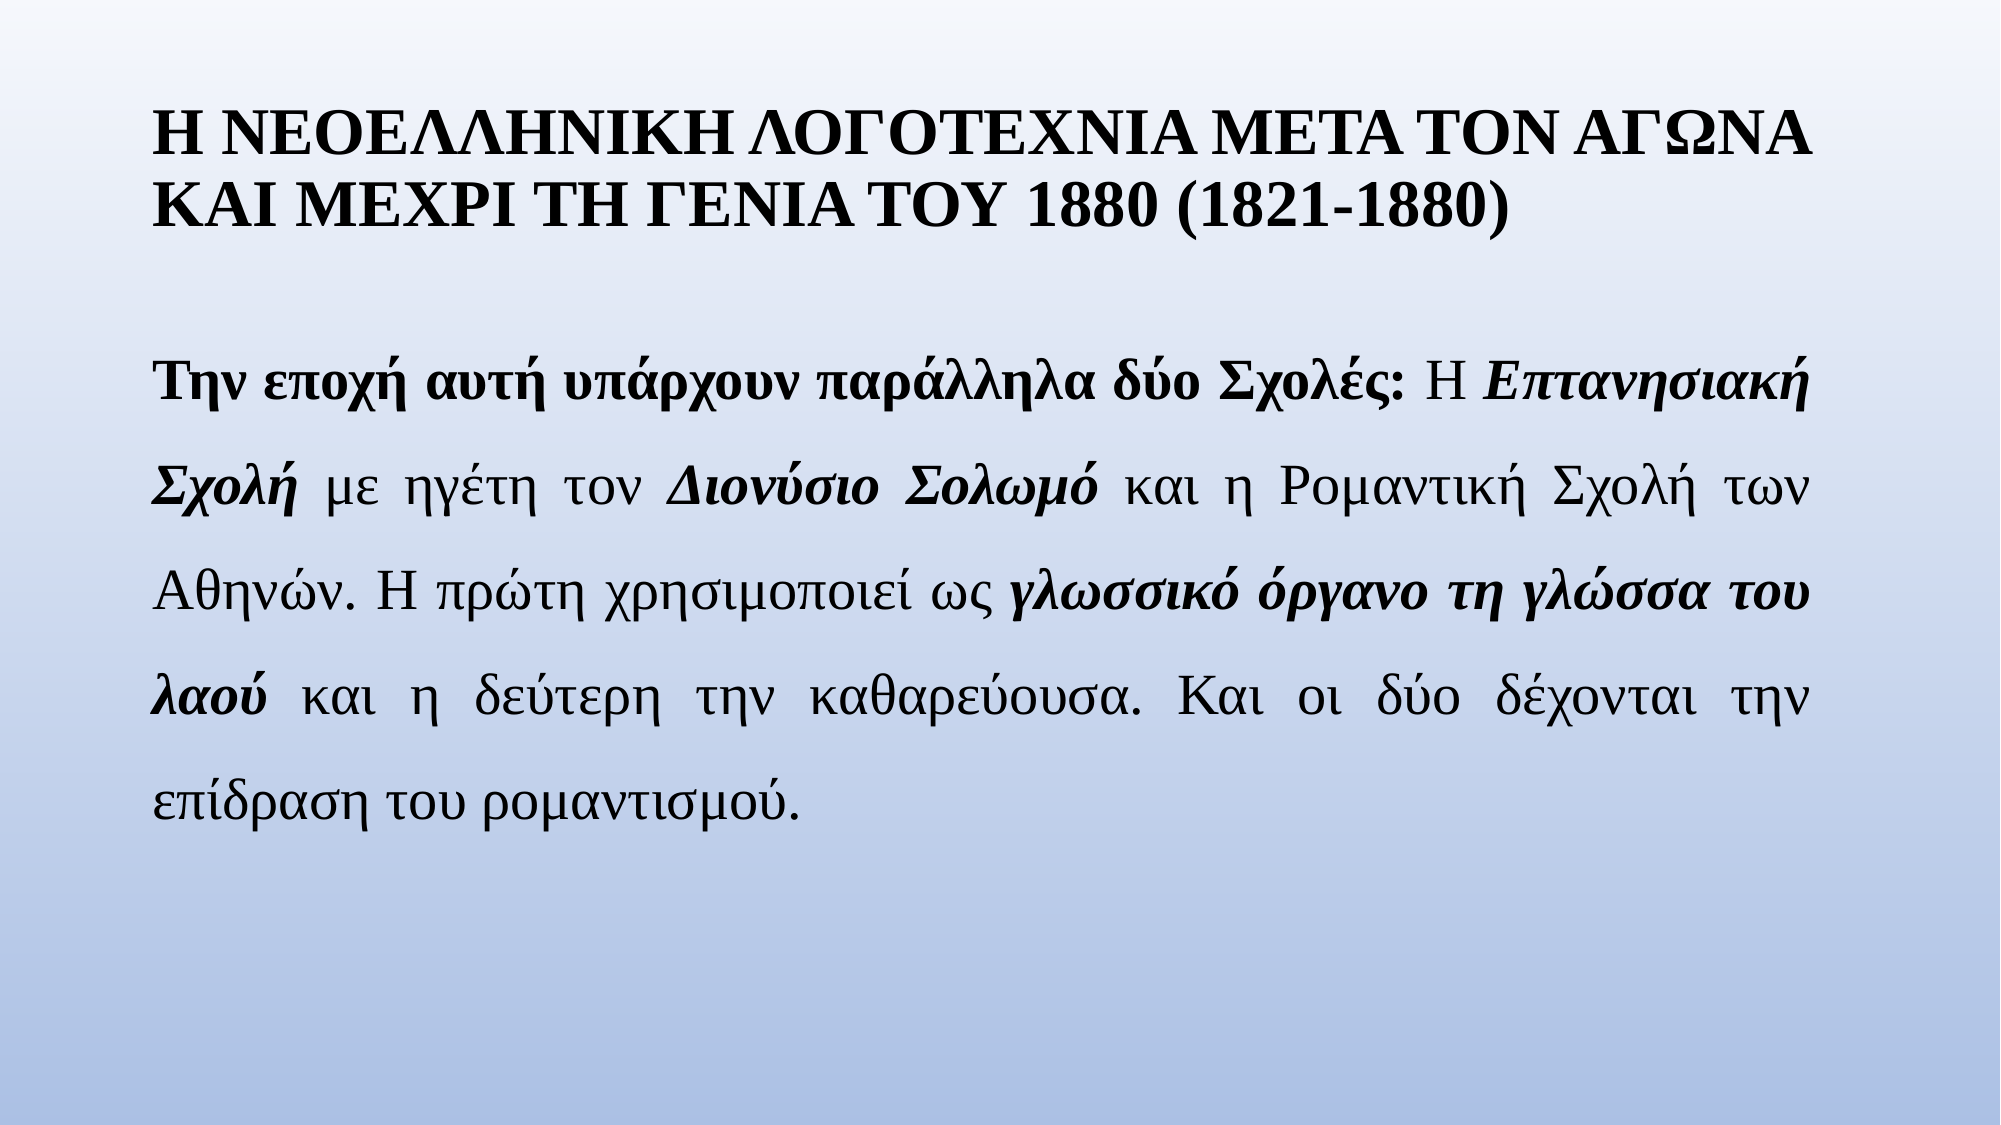

# Η ΝΕΟΕΛΛΗΝΙΚΗ ΛΟΓΟΤΕΧΝΙΑ ΜΕΤΑ ΤΟΝ ΑΓΩΝΑ ΚΑΙ ΜΕΧΡΙ ΤΗ ΓΕΝΙΑ ΤΟΥ 1880 (1821-1880)
Την εποχή αυτή υπάρχουν παράλληλα δύο Σχολές: Η Επτανησιακή Σχολή με ηγέτη τον Διονύσιο Σολωμό και η Ρομαντική Σχολή των Αθηνών. Η πρώτη χρησιμοποιεί ως γλωσσικό όργανο τη γλώσσα του λαού και η δεύτερη την καθαρεύουσα. Και οι δύο δέχονται την επίδραση του ρομαντισμού.